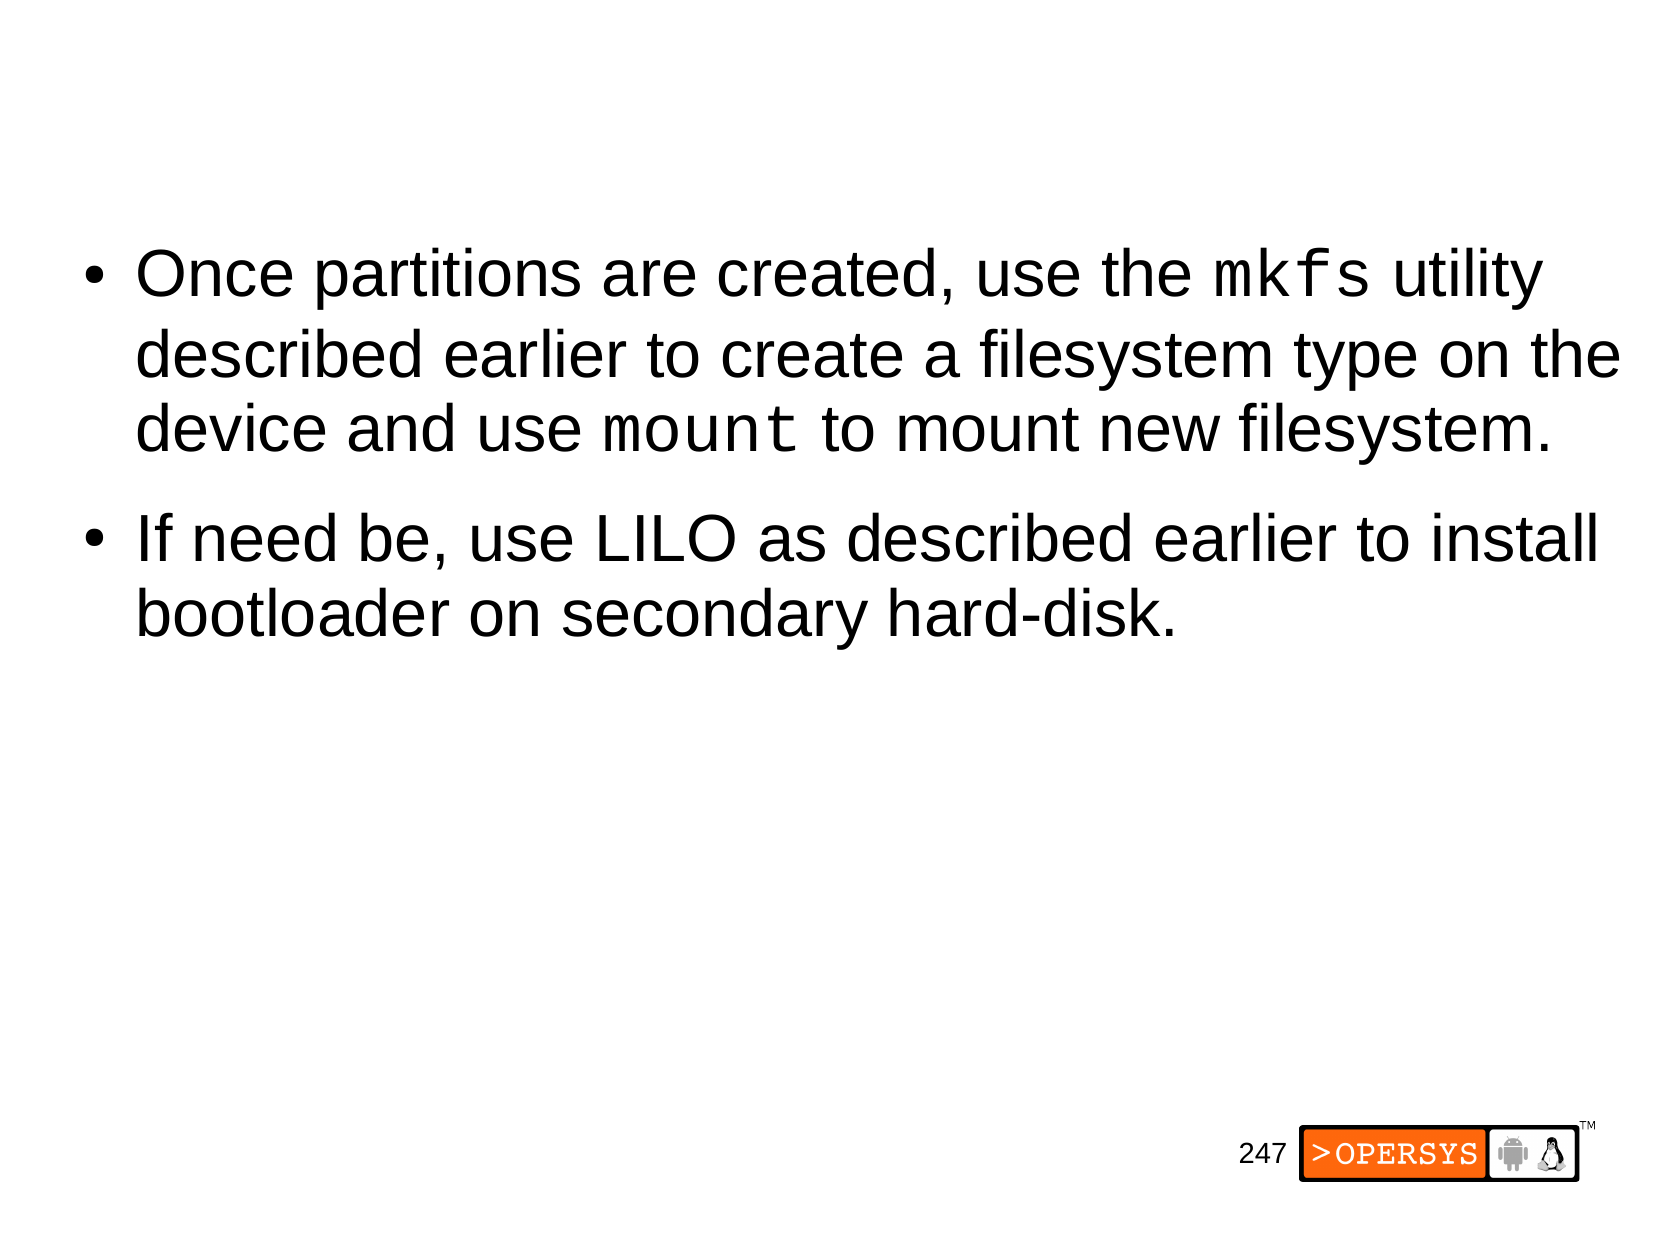

# Once partitions are created, use the mkfs utility described earlier to create a filesystem type on the device and use mount to mount new filesystem.
If need be, use LILO as described earlier to install bootloader on secondary hard-disk.